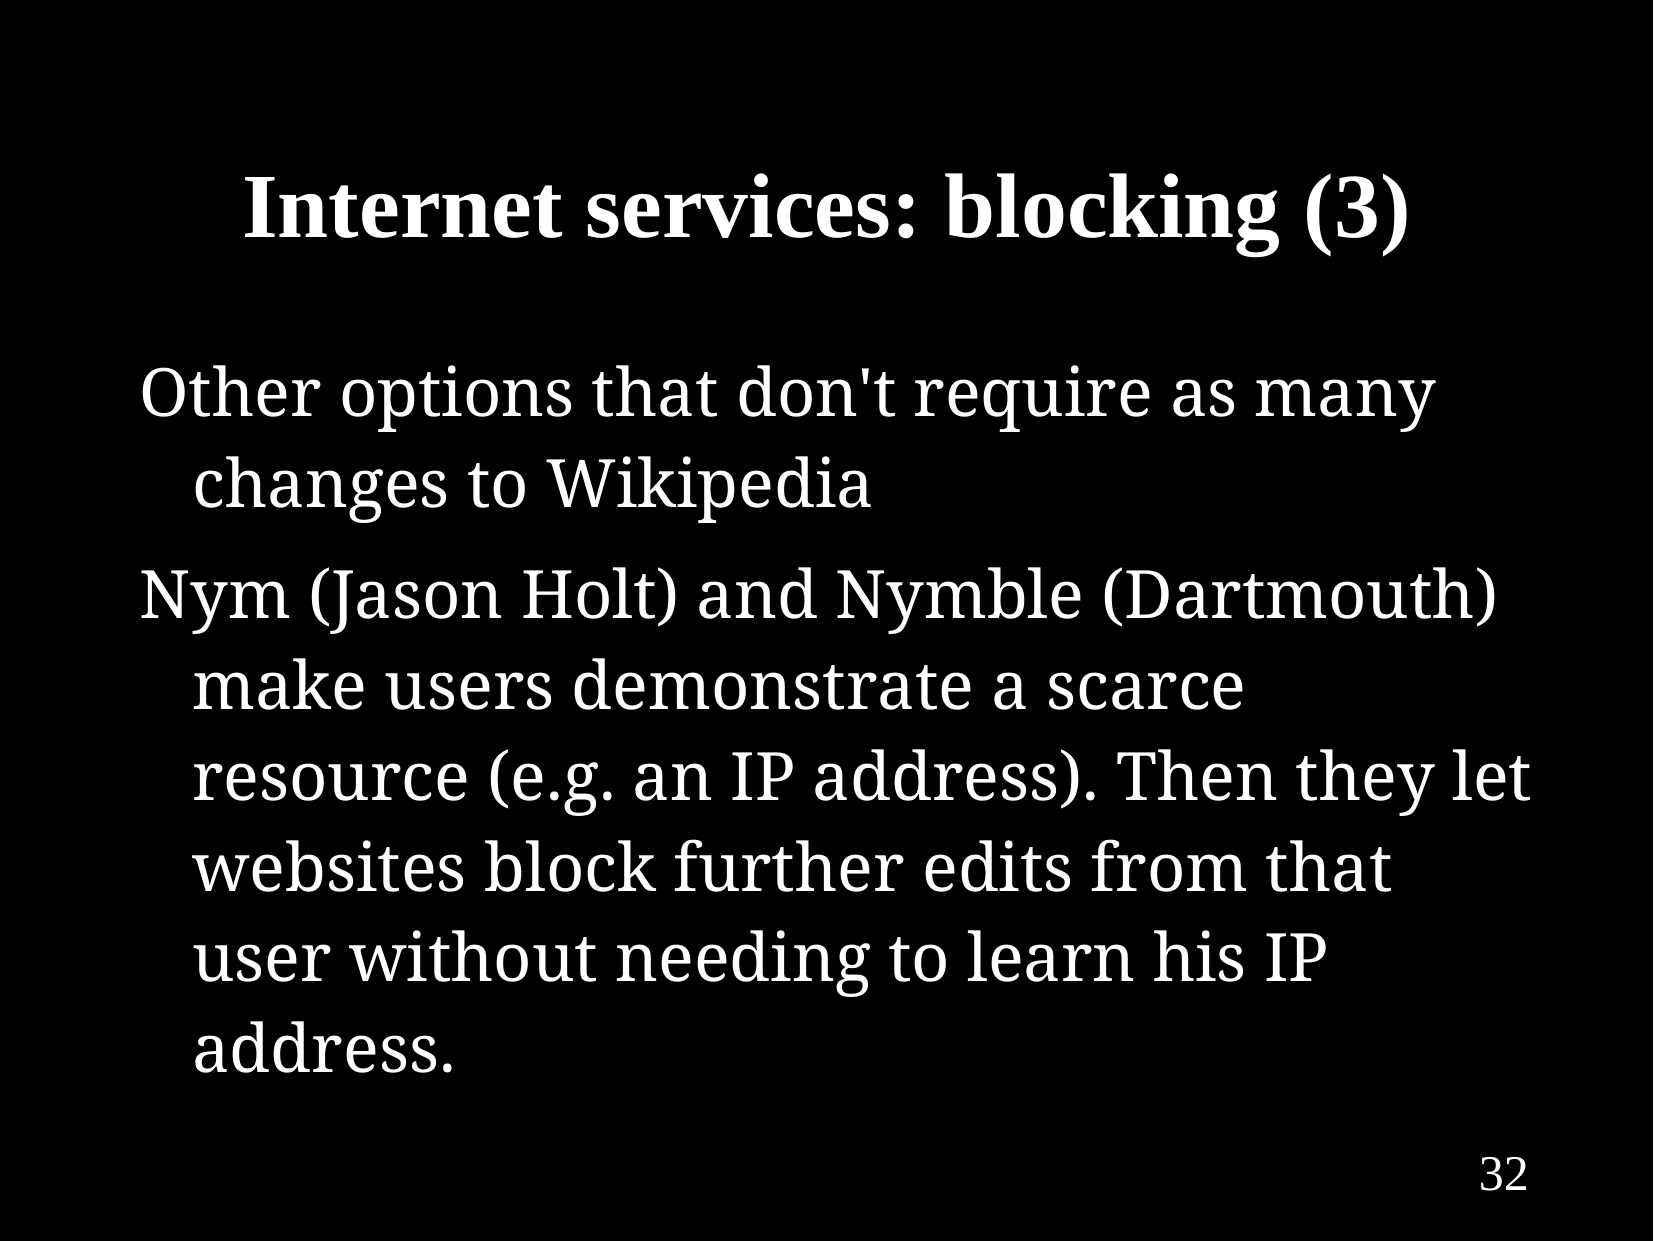

# Internet services: blocking (3)
Other options that don't require as many changes to Wikipedia
Nym (Jason Holt) and Nymble (Dartmouth) make users demonstrate a scarce resource (e.g. an IP address). Then they let websites block further edits from that user without needing to learn his IP address.